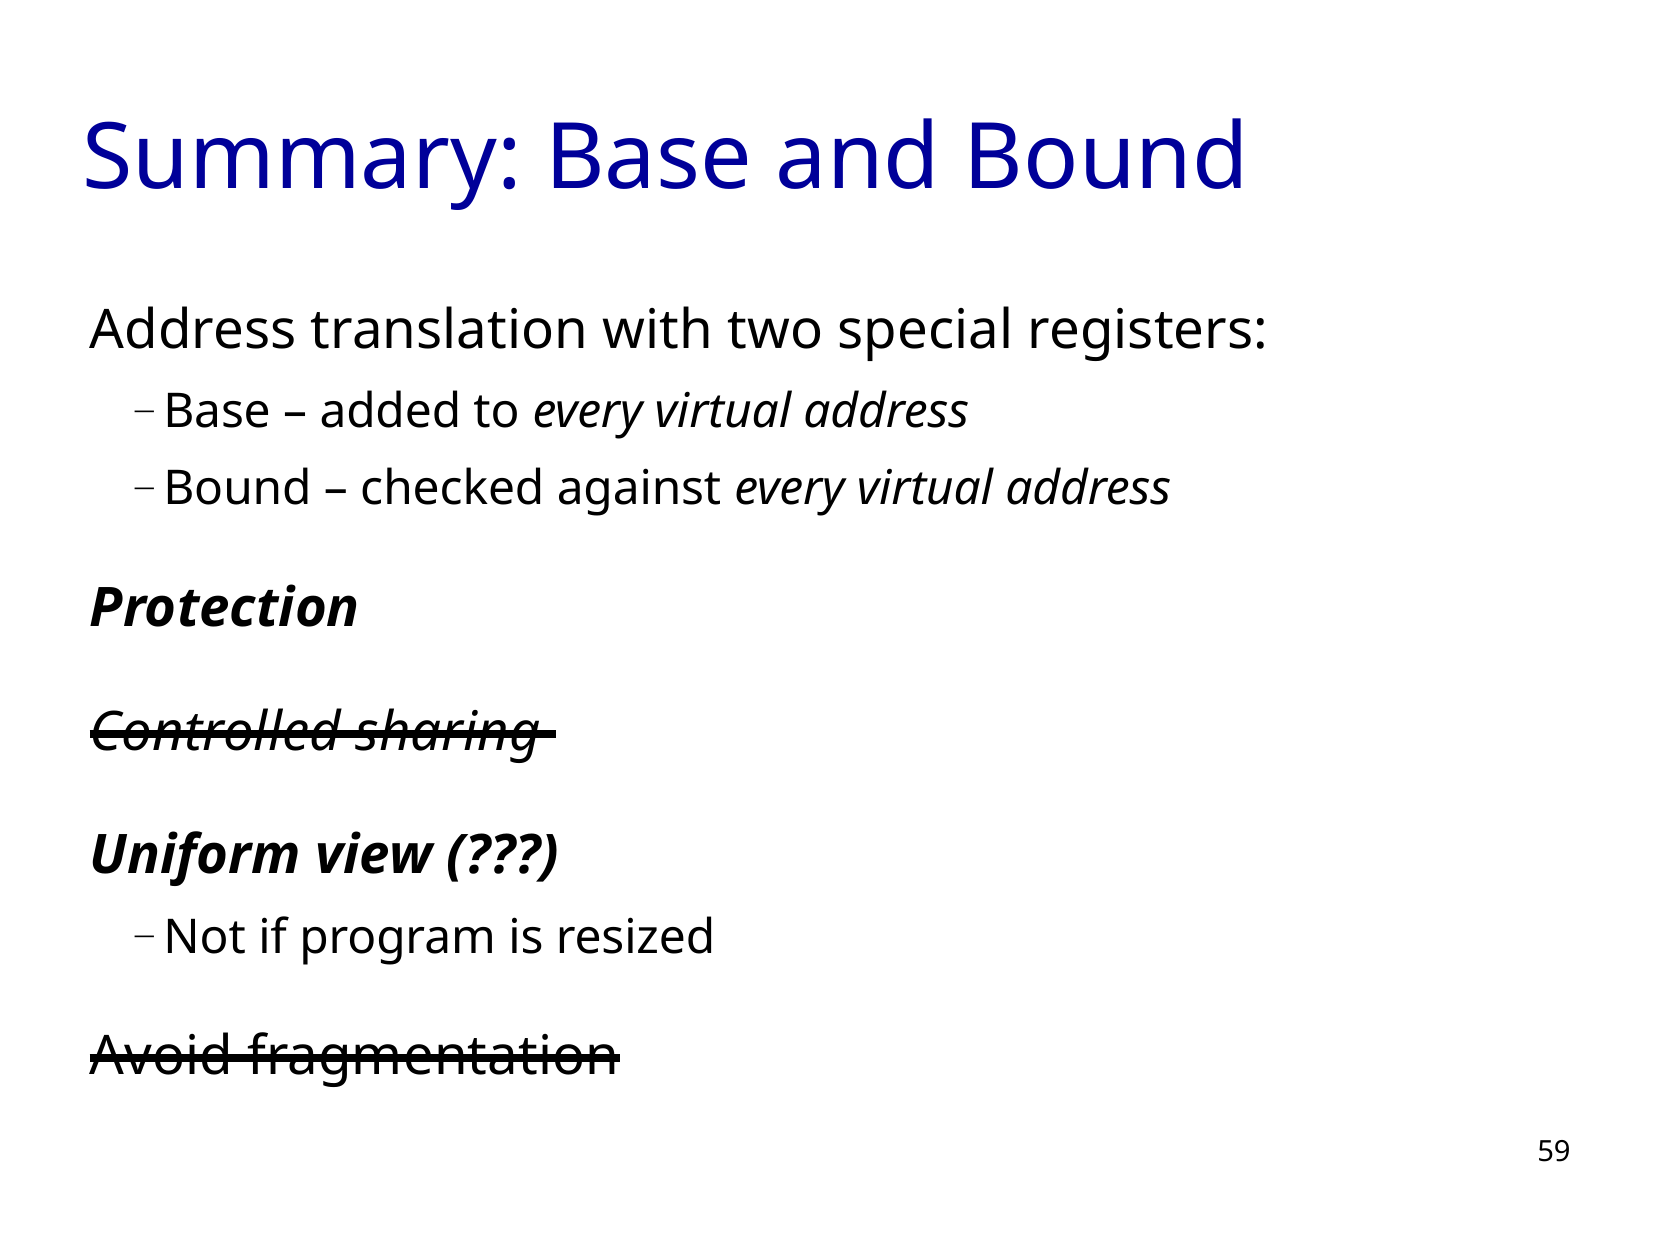

# Summary: Base and Bound
Address translation with two special registers:
Base – added to every virtual address
Bound – checked against every virtual address
Protection
Controlled sharing
Uniform view (???)
Not if program is resized
Avoid fragmentation
59